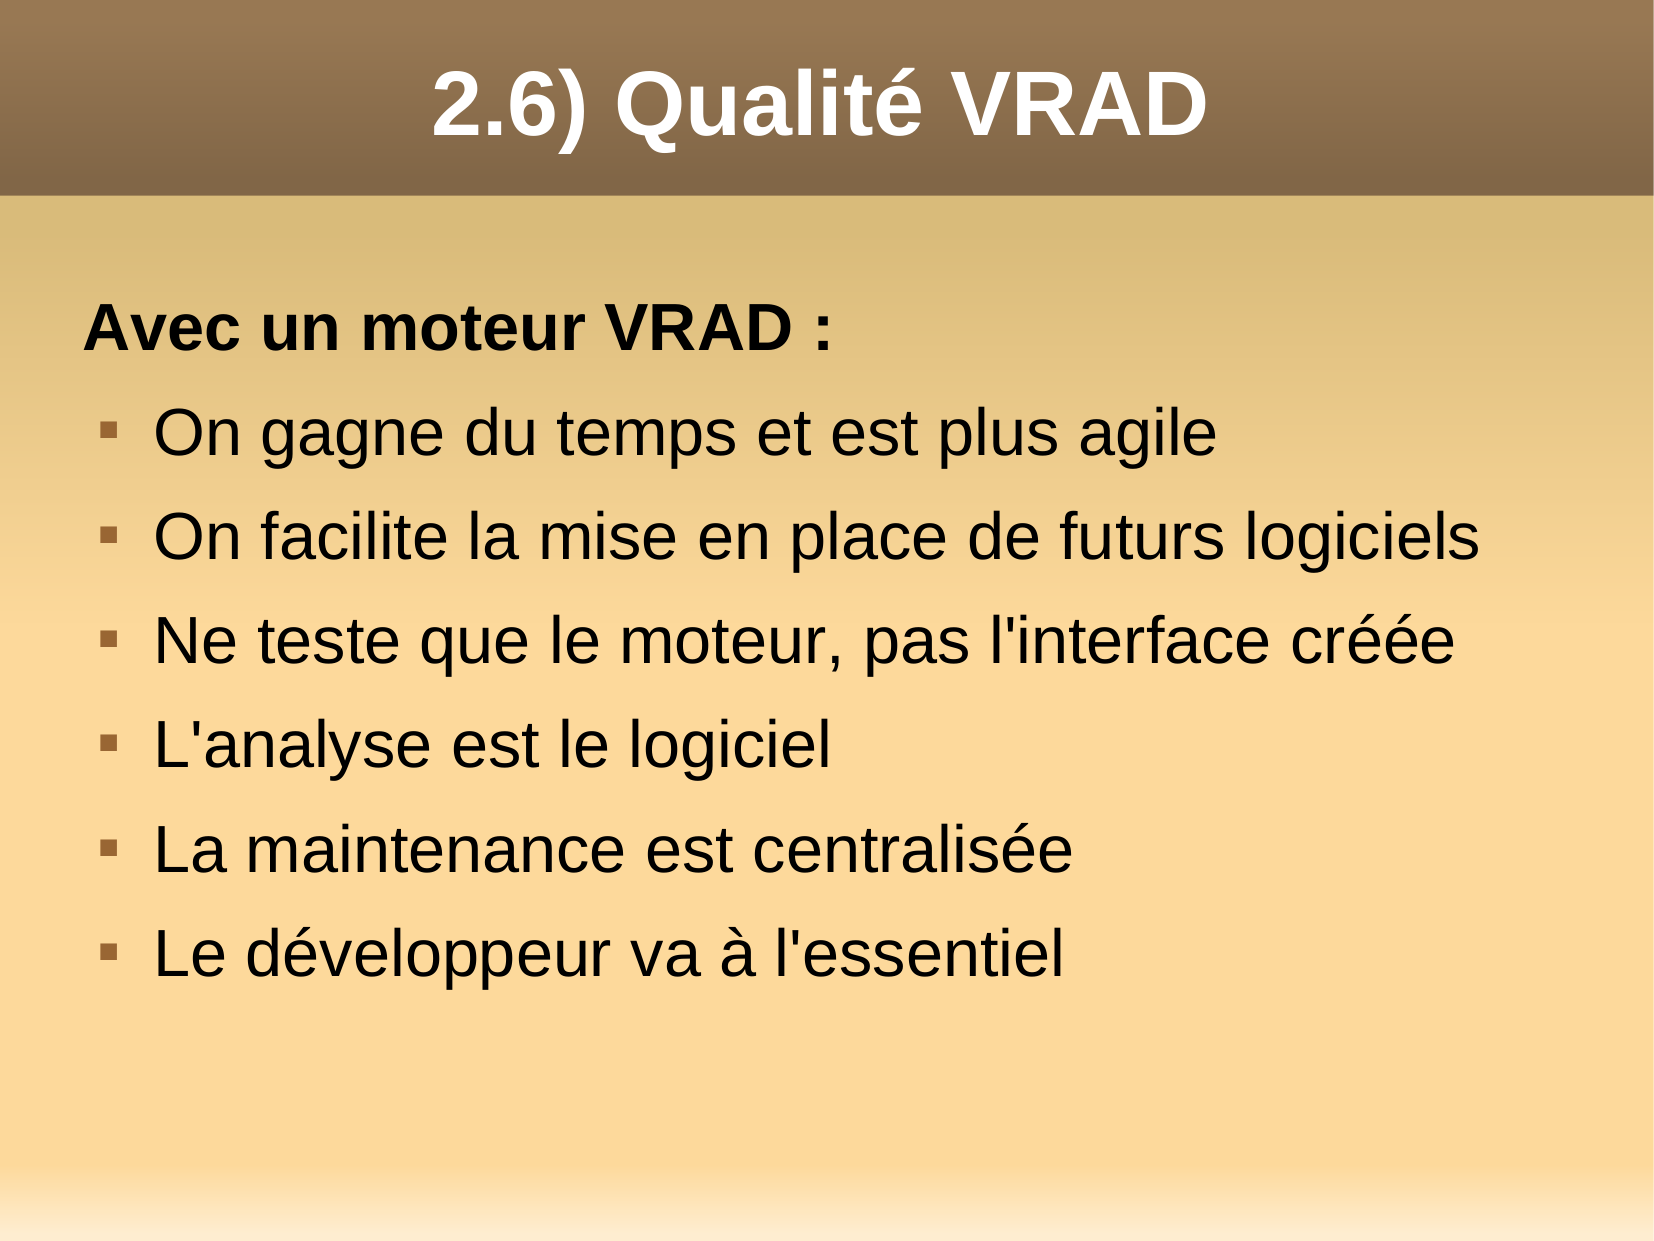

# 2.6) Qualité VRAD
Avec un moteur VRAD :
On gagne du temps et est plus agile
On facilite la mise en place de futurs logiciels
Ne teste que le moteur, pas l'interface créée
L'analyse est le logiciel
La maintenance est centralisée
Le développeur va à l'essentiel